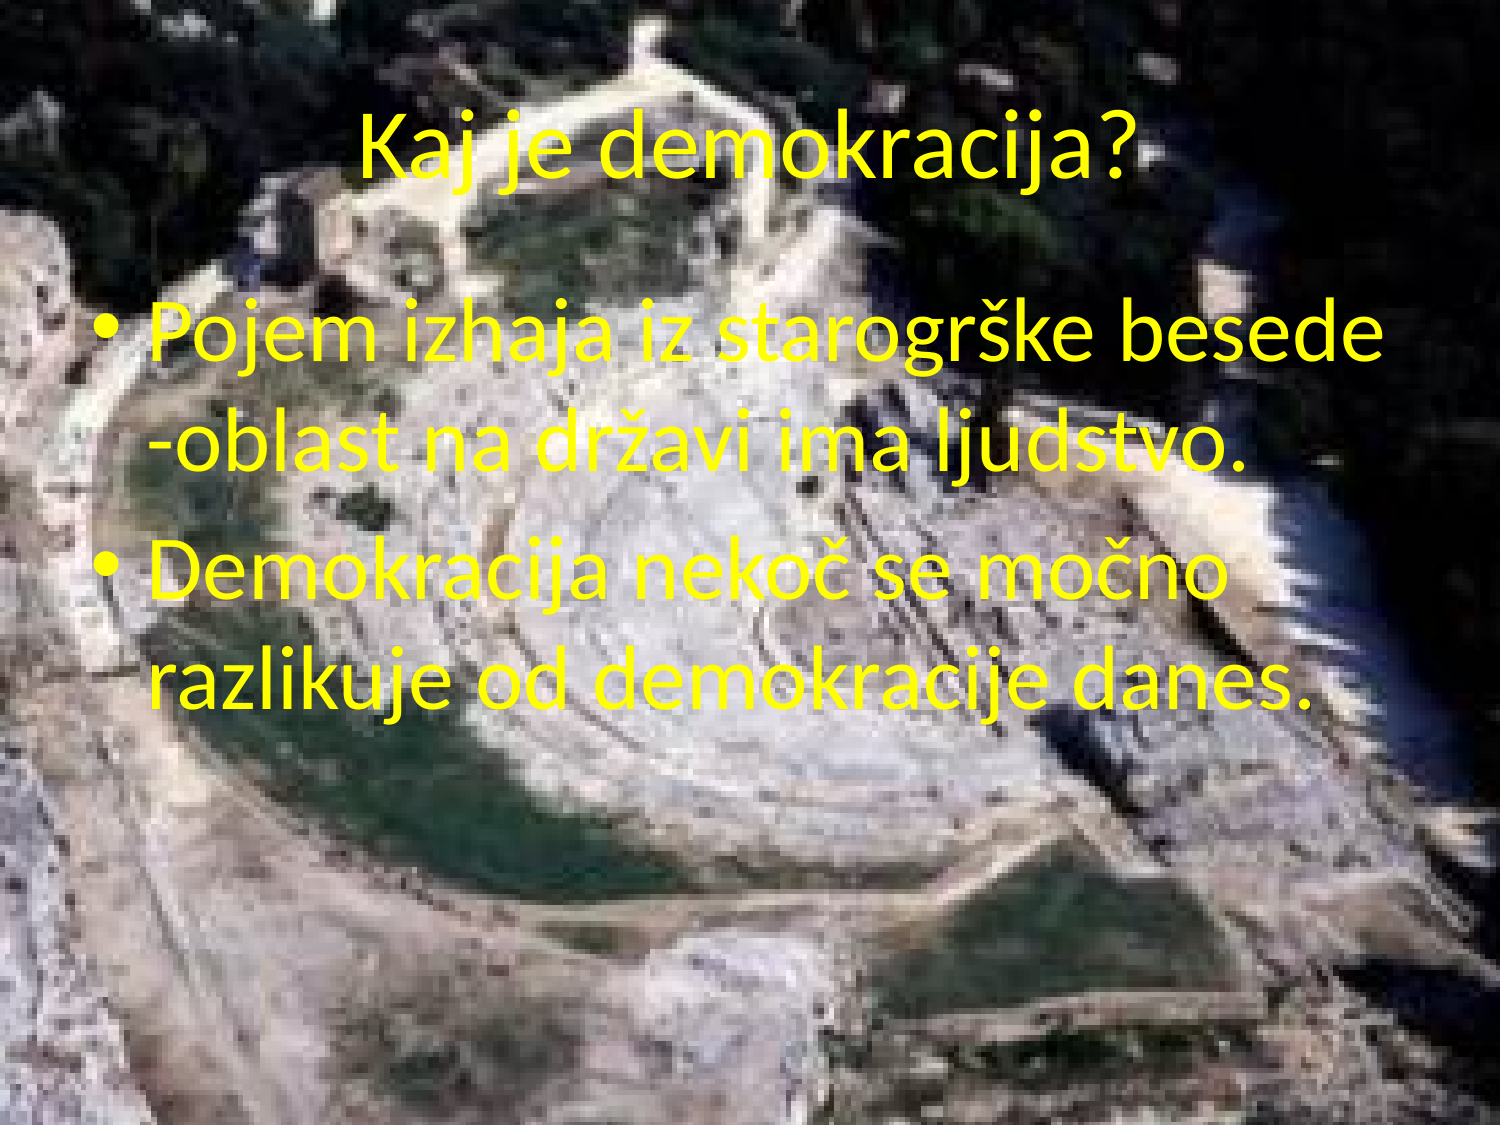

# Kaj je demokracija?
Pojem izhaja iz starogrške besede -oblast na državi ima ljudstvo.
Demokracija nekoč se močno razlikuje od demokracije danes.